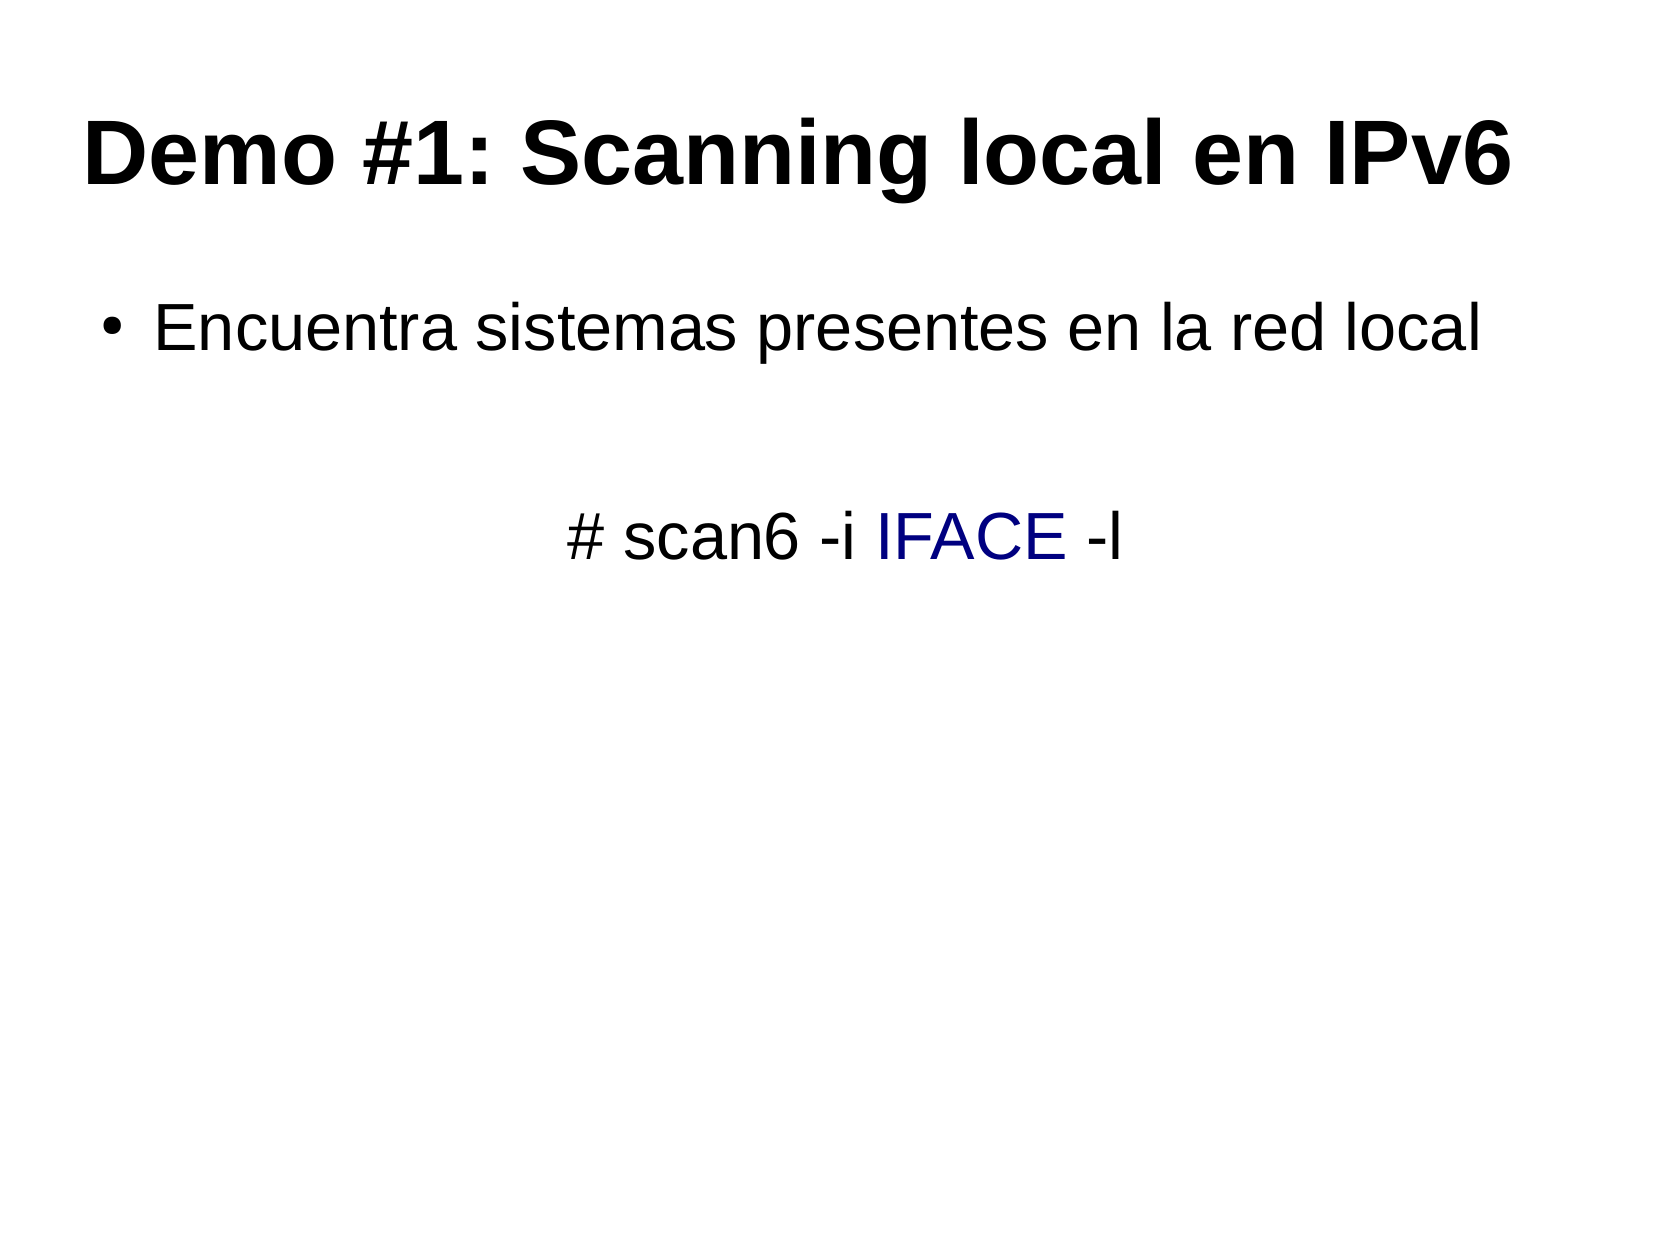

# Demo #1: Scanning local en IPv6
Encuentra sistemas presentes en la red local
# scan6 -i IFACE -l